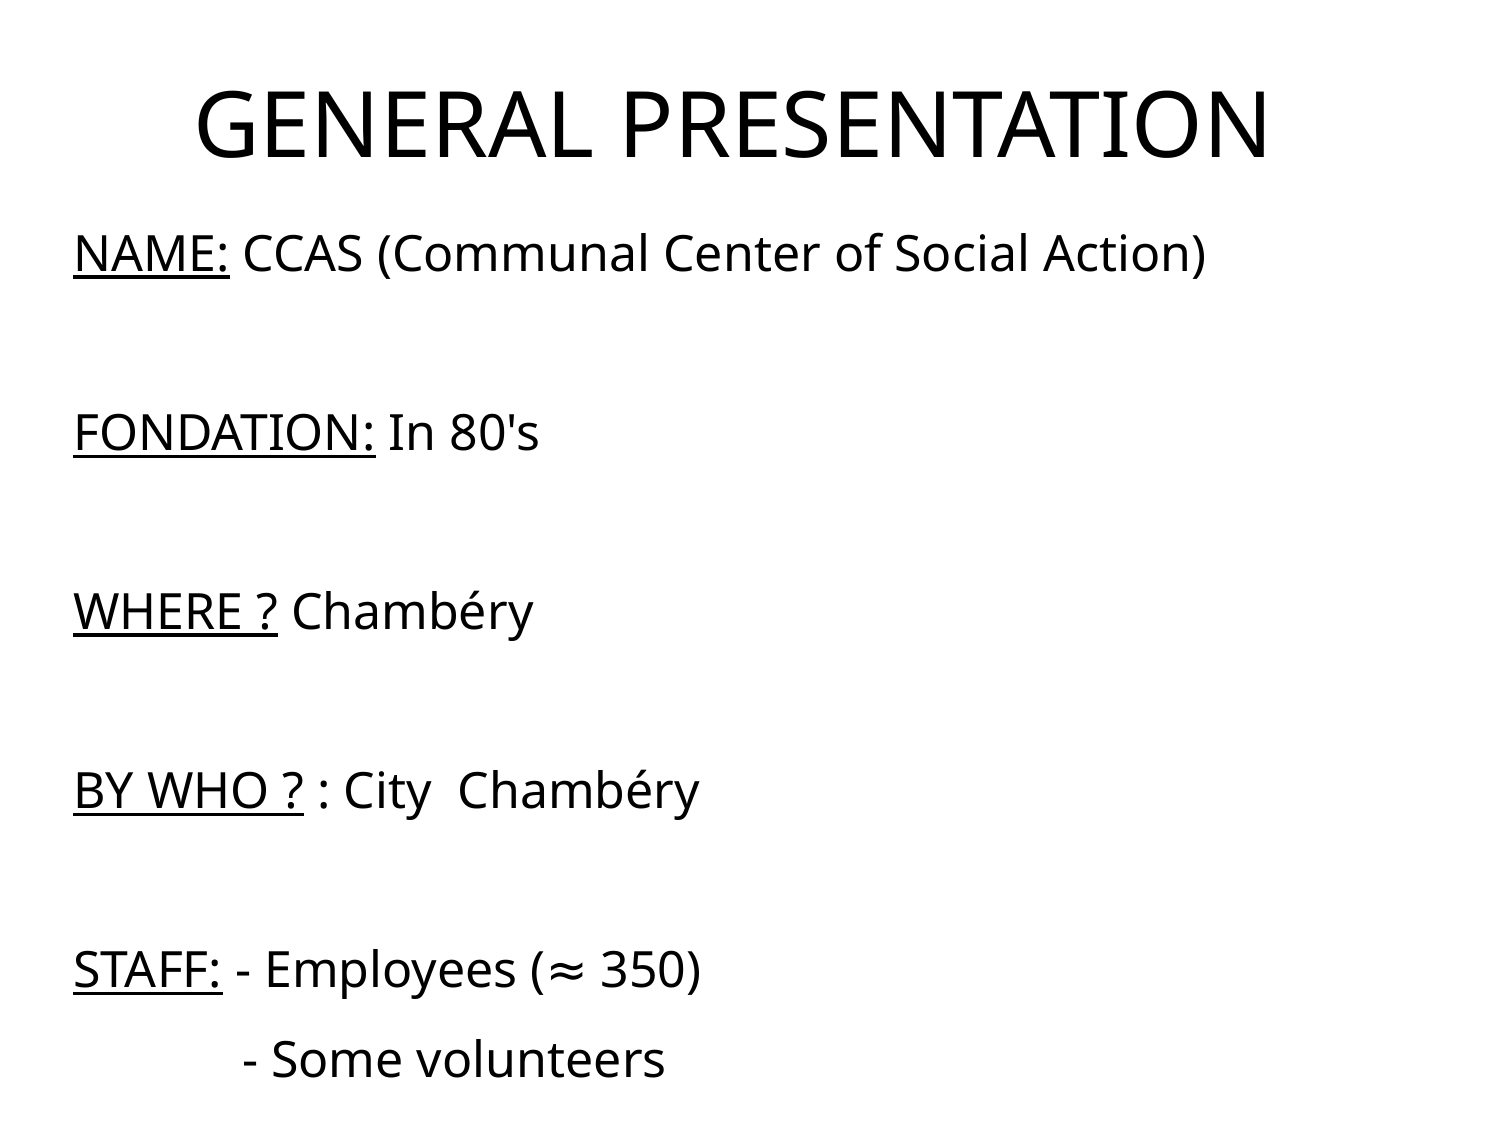

# GENERAL PRESENTATION
NAME: CCAS (Communal Center of Social Action)
FONDATION: In 80's
WHERE ? Chambéry
BY WHO ? : City Chambéry
STAFF: - Employees (≈ 350)
 - Some volunteers